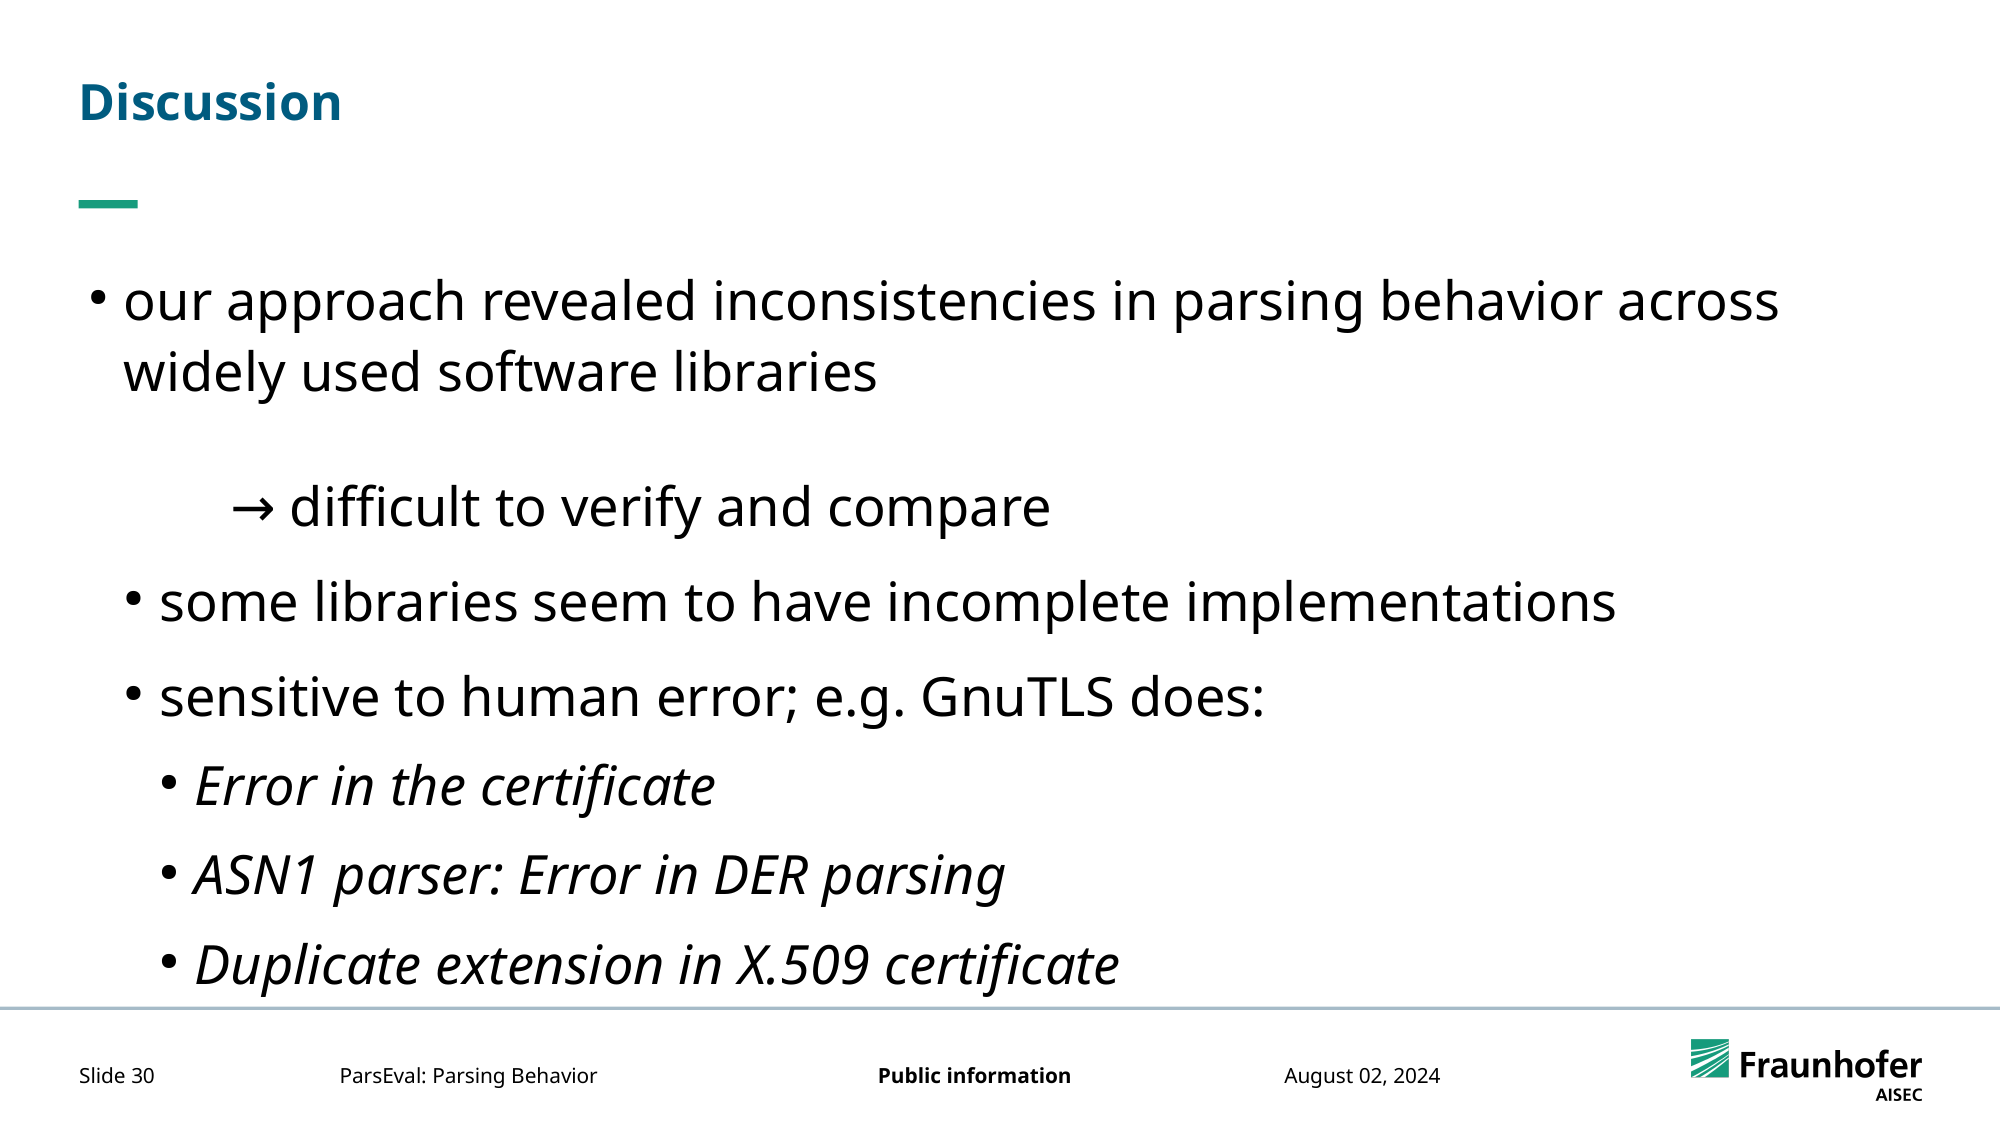

# Discussion
our approach revealed inconsistencies in parsing behavior across widely used software libraries
→ difficult to verify and compare
some libraries seem to have incomplete implementations
sensitive to human error; e.g. GnuTLS does:
Error in the certificate
ASN1 parser: Error in DER parsing
Duplicate extension in X.509 certificate